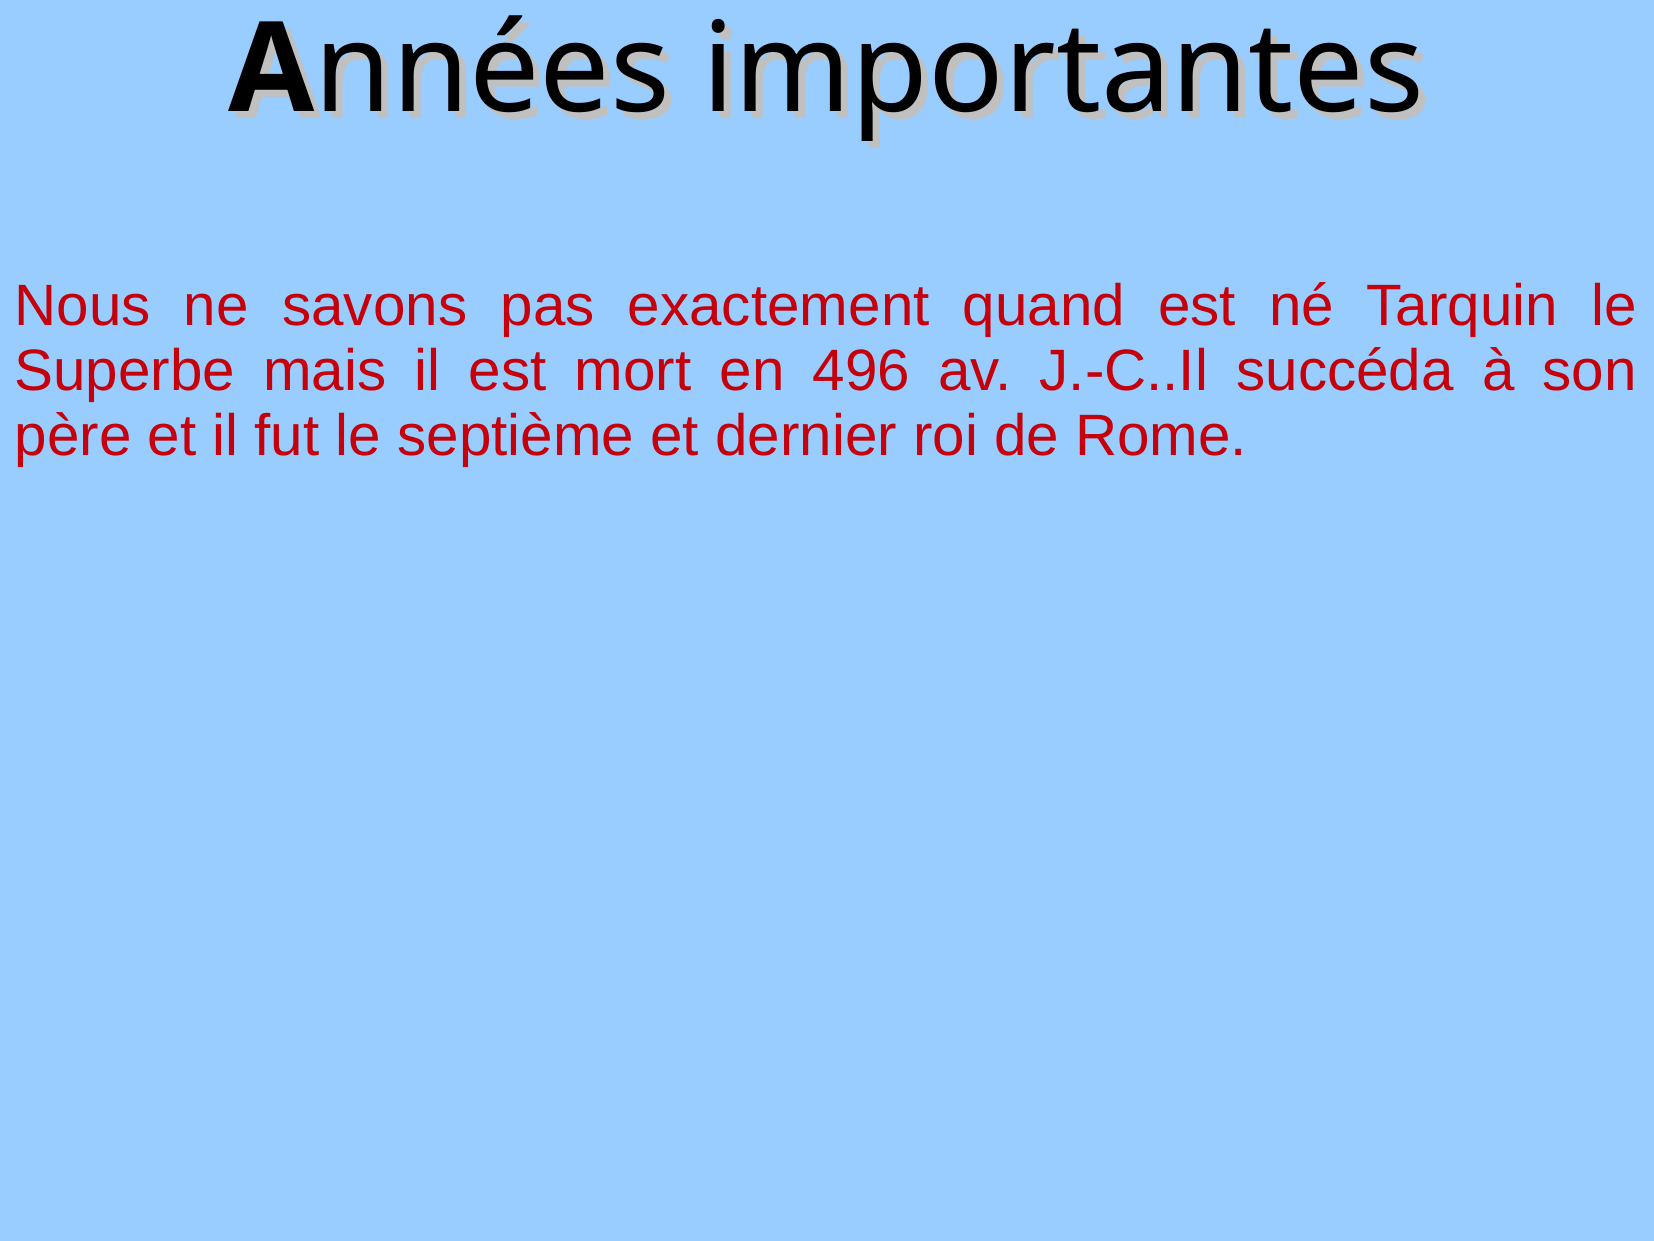

Années importantes
Nous ne savons pas exactement quand est né Tarquin le Superbe mais il est mort en 496 av. J.-C..Il succéda à son père et il fut le septième et dernier roi de Rome.